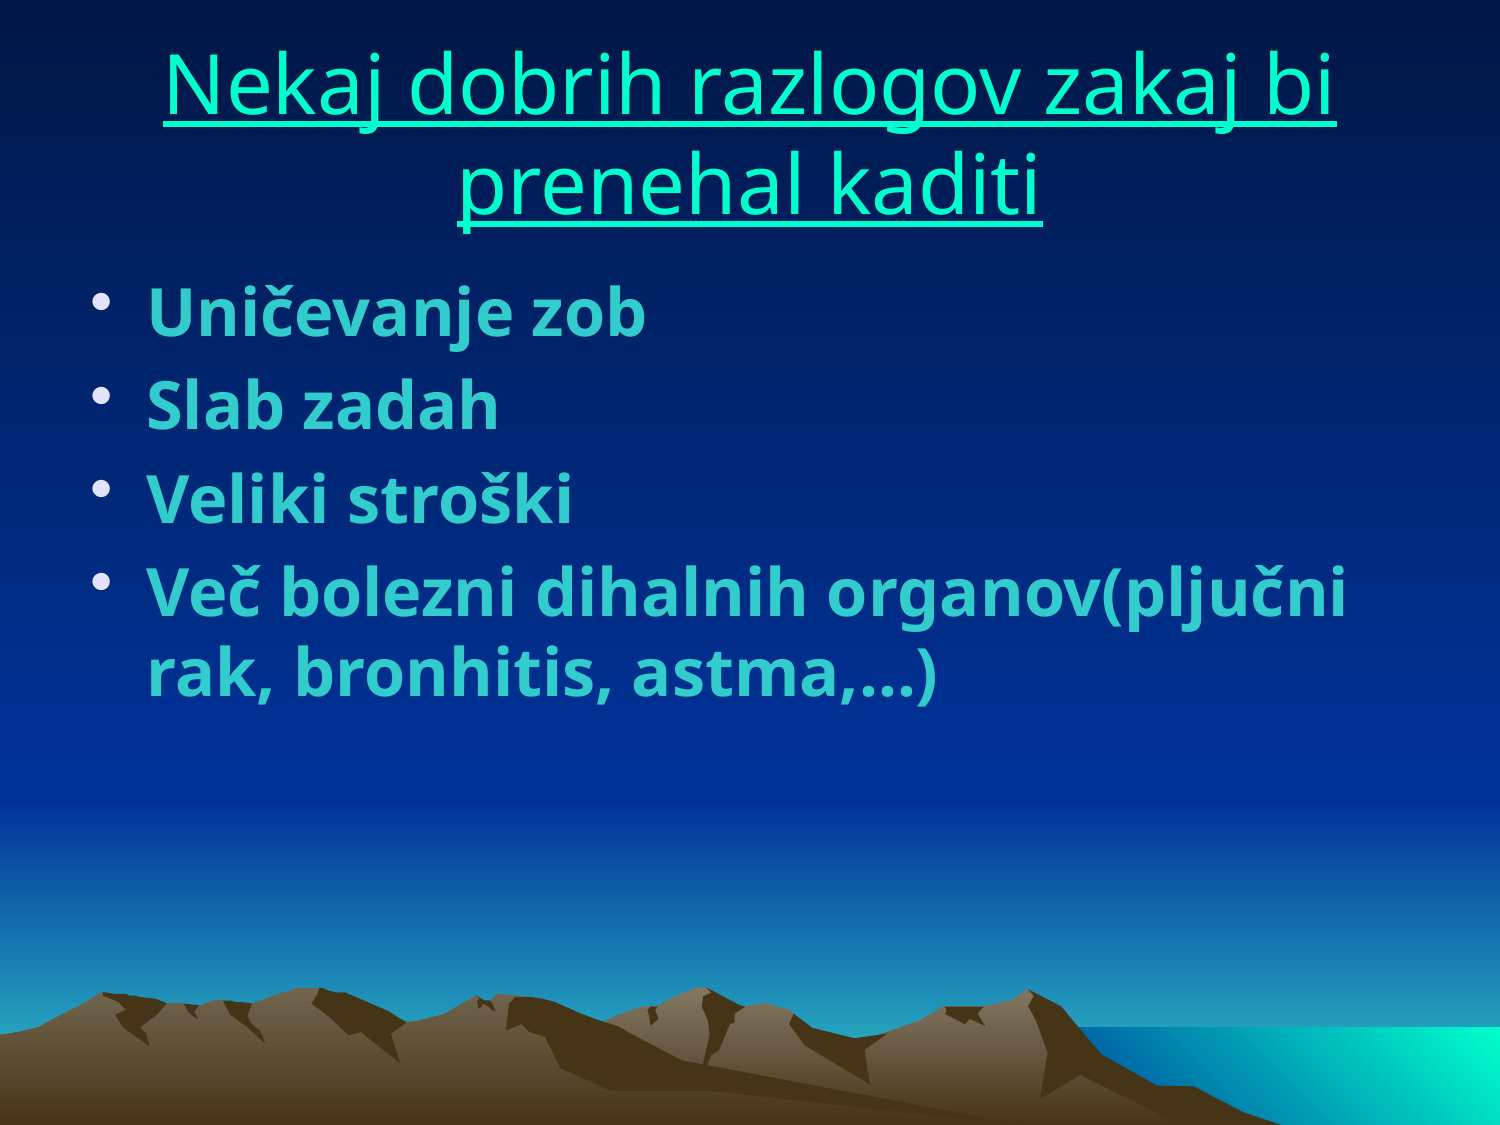

# Nekaj dobrih razlogov zakaj bi prenehal kaditi
Uničevanje zob
Slab zadah
Veliki stroški
Več bolezni dihalnih organov(pljučni rak, bronhitis, astma,…)